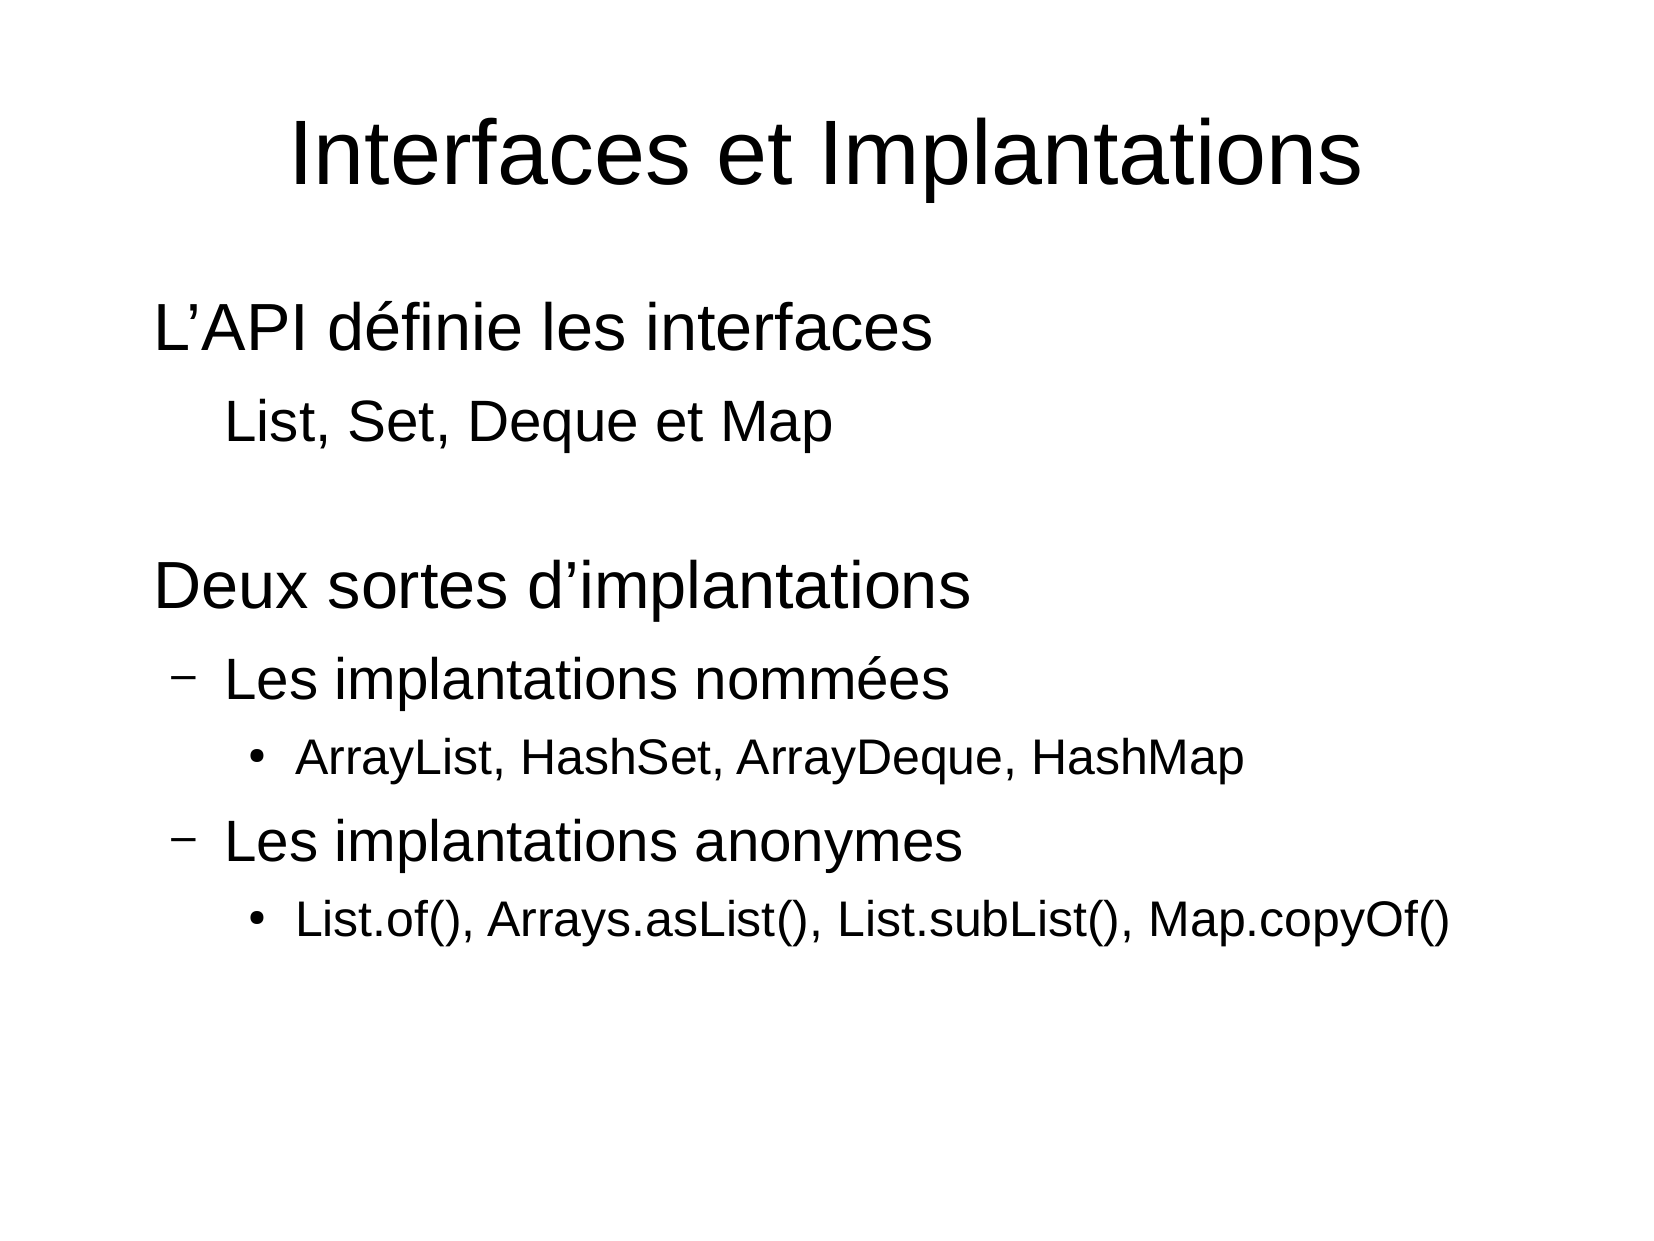

# Interfaces et Implantations
L’API définie les interfaces
List, Set, Deque et Map
Deux sortes d’implantations
Les implantations nommées
ArrayList, HashSet, ArrayDeque, HashMap
Les implantations anonymes
List.of(), Arrays.asList(), List.subList(), Map.copyOf()